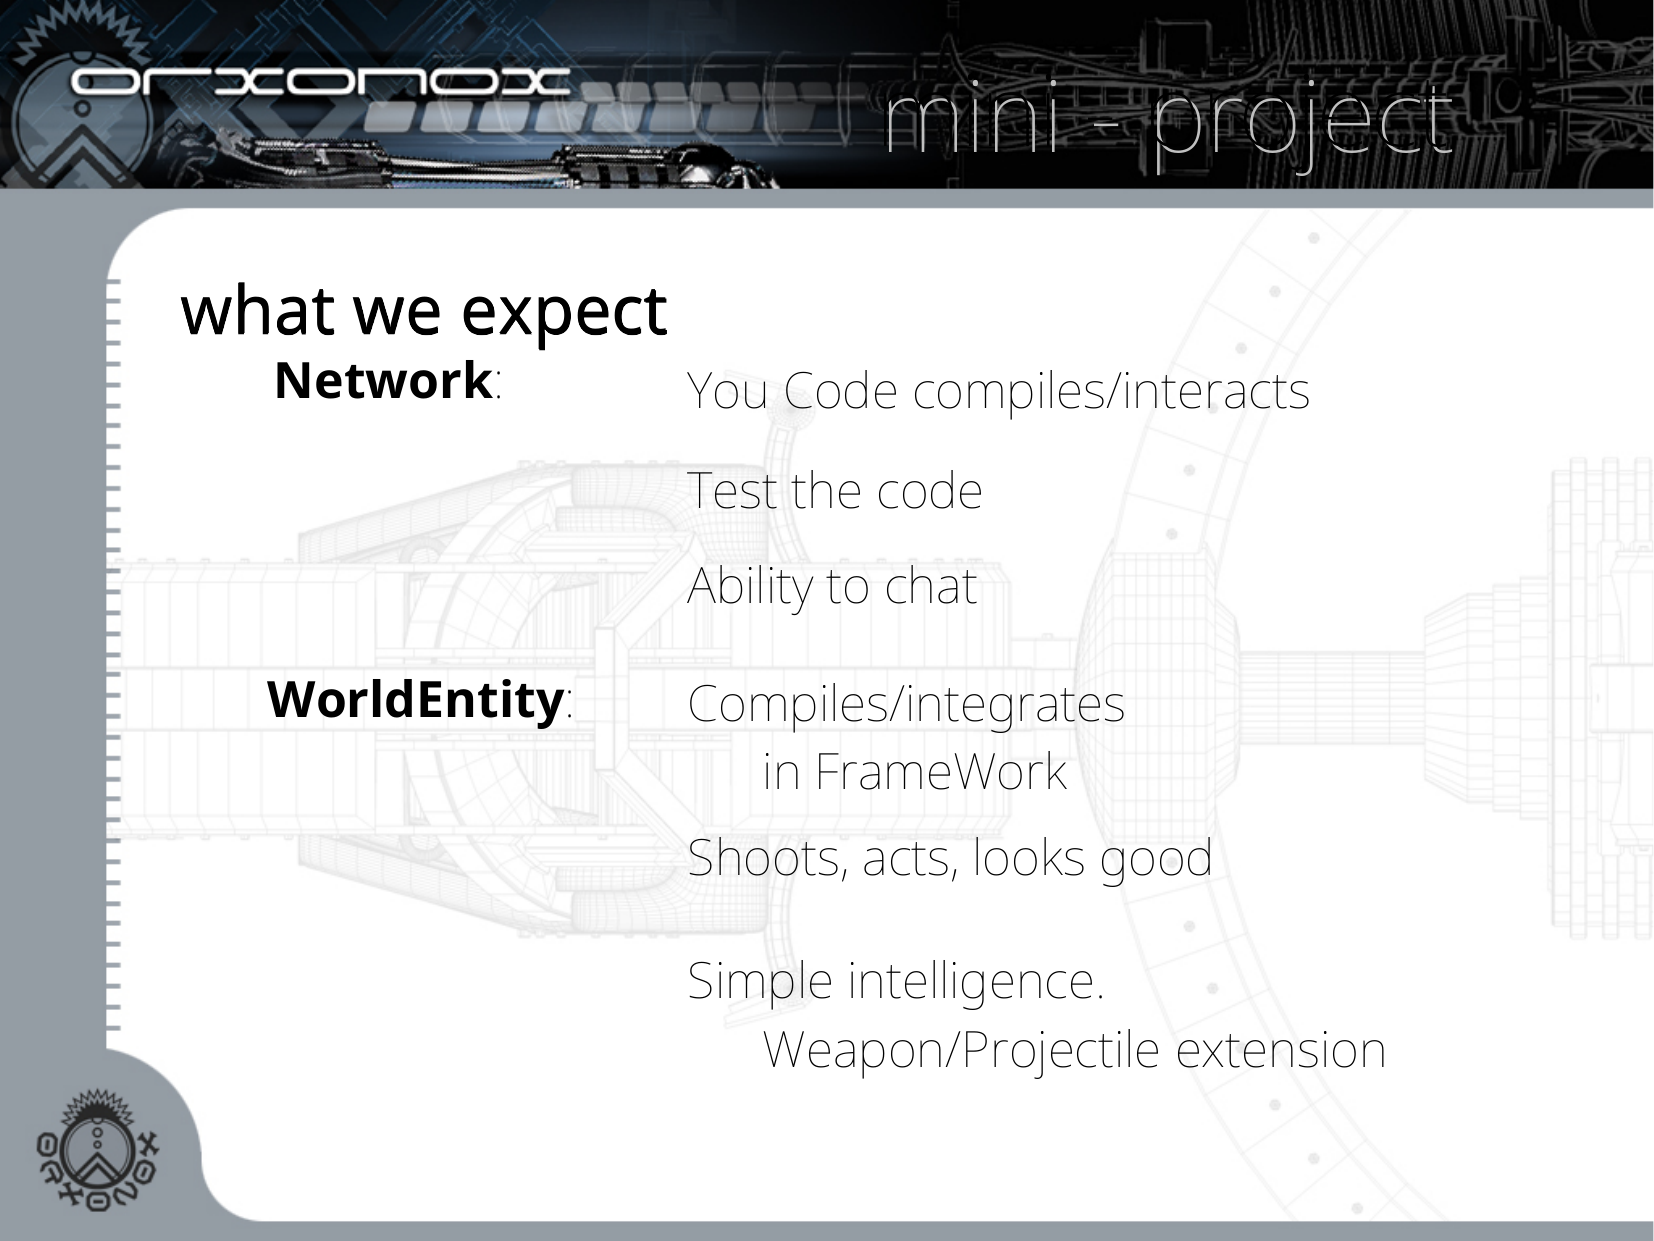

mini - project
what we expect
Network:
You Code compiles/interacts
Test the code
Ability to chat
WorldEntity:
Compiles/integrates
	in FrameWork
Shoots, acts, looks good
Simple intelligence.
	Weapon/Projectile extension